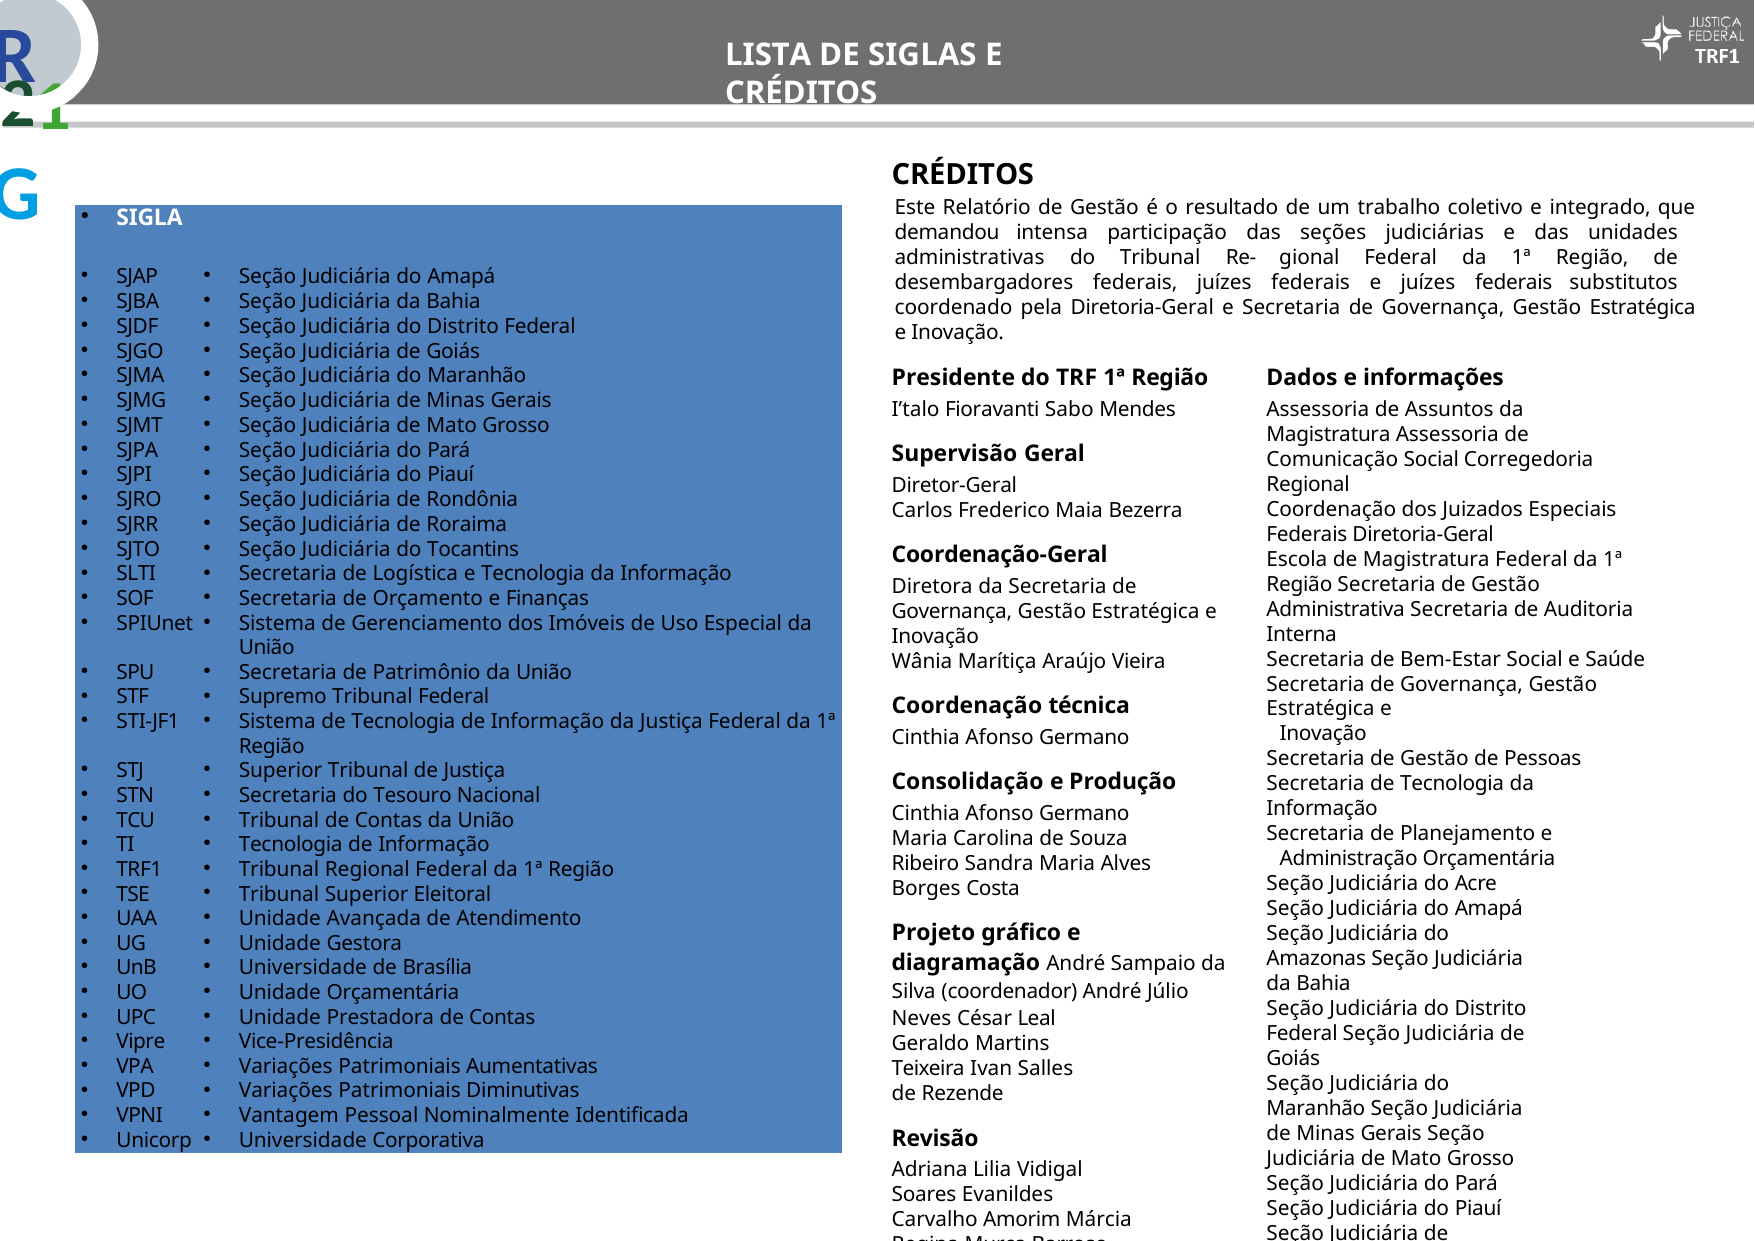

RG
21
LISTA DE SIGLAS E CRÉDITOS
CRÉDITOS
Este Relatório de Gestão é o resultado de um trabalho coletivo e integrado, que demandou intensa participação das seções judiciárias e das unidades administrativas do Tribunal Re- gional Federal da 1ª Região, de desembargadores federais, juízes federais e juízes federais substitutos coordenado pela Diretoria-Geral e Secretaria de Governança, Gestão Estratégica e Inovação.
| SIGLA | |
| --- | --- |
| SJAP | Seção Judiciária do Amapá |
| SJBA | Seção Judiciária da Bahia |
| SJDF | Seção Judiciária do Distrito Federal |
| SJGO | Seção Judiciária de Goiás |
| SJMA | Seção Judiciária do Maranhão |
| SJMG | Seção Judiciária de Minas Gerais |
| SJMT | Seção Judiciária de Mato Grosso |
| SJPA | Seção Judiciária do Pará |
| SJPI | Seção Judiciária do Piauí |
| SJRO | Seção Judiciária de Rondônia |
| SJRR | Seção Judiciária de Roraima |
| SJTO | Seção Judiciária do Tocantins |
| SLTI | Secretaria de Logística e Tecnologia da Informação |
| SOF | Secretaria de Orçamento e Finanças |
| SPIUnet | Sistema de Gerenciamento dos Imóveis de Uso Especial da União |
| SPU | Secretaria de Patrimônio da União |
| STF | Supremo Tribunal Federal |
| STI-JF1 | Sistema de Tecnologia de Informação da Justiça Federal da 1ª Região |
| STJ | Superior Tribunal de Justiça |
| STN | Secretaria do Tesouro Nacional |
| TCU | Tribunal de Contas da União |
| TI | Tecnologia de Informação |
| TRF1 | Tribunal Regional Federal da 1ª Região |
| TSE | Tribunal Superior Eleitoral |
| UAA | Unidade Avançada de Atendimento |
| UG | Unidade Gestora |
| UnB | Universidade de Brasília |
| UO | Unidade Orçamentária |
| UPC | Unidade Prestadora de Contas |
| Vipre | Vice-Presidência |
| VPA | Variações Patrimoniais Aumentativas |
| VPD | Variações Patrimoniais Diminutivas |
| VPNI | Vantagem Pessoal Nominalmente Identificada |
| Unicorp | Universidade Corporativa |
Presidente do TRF 1ª Região
I’talo Fioravanti Sabo Mendes
Supervisão Geral
Diretor-Geral
Carlos Frederico Maia Bezerra
Coordenação-Geral
Diretora da Secretaria de Governança, Gestão Estratégica e Inovação
Wânia Marítiça Araújo Vieira
Coordenação técnica
Cinthia Afonso Germano
Consolidação e Produção
Cinthia Afonso Germano
Maria Carolina de Souza Ribeiro Sandra Maria Alves Borges Costa
Projeto gráfico e diagramação André Sampaio da Silva (coordenador) André Júlio Neves César Leal
Geraldo Martins Teixeira Ivan Salles de Rezende
Revisão
Adriana Lilia Vidigal Soares Evanildes Carvalho Amorim Márcia Regina Murça Barroso
Dados e informações
Assessoria de Assuntos da Magistratura Assessoria de Comunicação Social Corregedoria Regional
Coordenação dos Juizados Especiais Federais Diretoria-Geral
Escola de Magistratura Federal da 1ª Região Secretaria de Gestão Administrativa Secretaria de Auditoria Interna
Secretaria de Bem-Estar Social e Saúde Secretaria de Governança, Gestão Estratégica e
Inovação
Secretaria de Gestão de Pessoas Secretaria de Tecnologia da Informação
Secretaria de Planejamento e Administração Orçamentária
Seção Judiciária do Acre Seção Judiciária do Amapá Seção Judiciária do Amazonas Seção Judiciária da Bahia
Seção Judiciária do Distrito Federal Seção Judiciária de Goiás
Seção Judiciária do Maranhão Seção Judiciária de Minas Gerais Seção Judiciária de Mato Grosso Seção Judiciária do Pará
Seção Judiciária do Piauí Seção Judiciária de Rondônia Seção Judiciária de Roraima Seção Judiciária do Tocantins